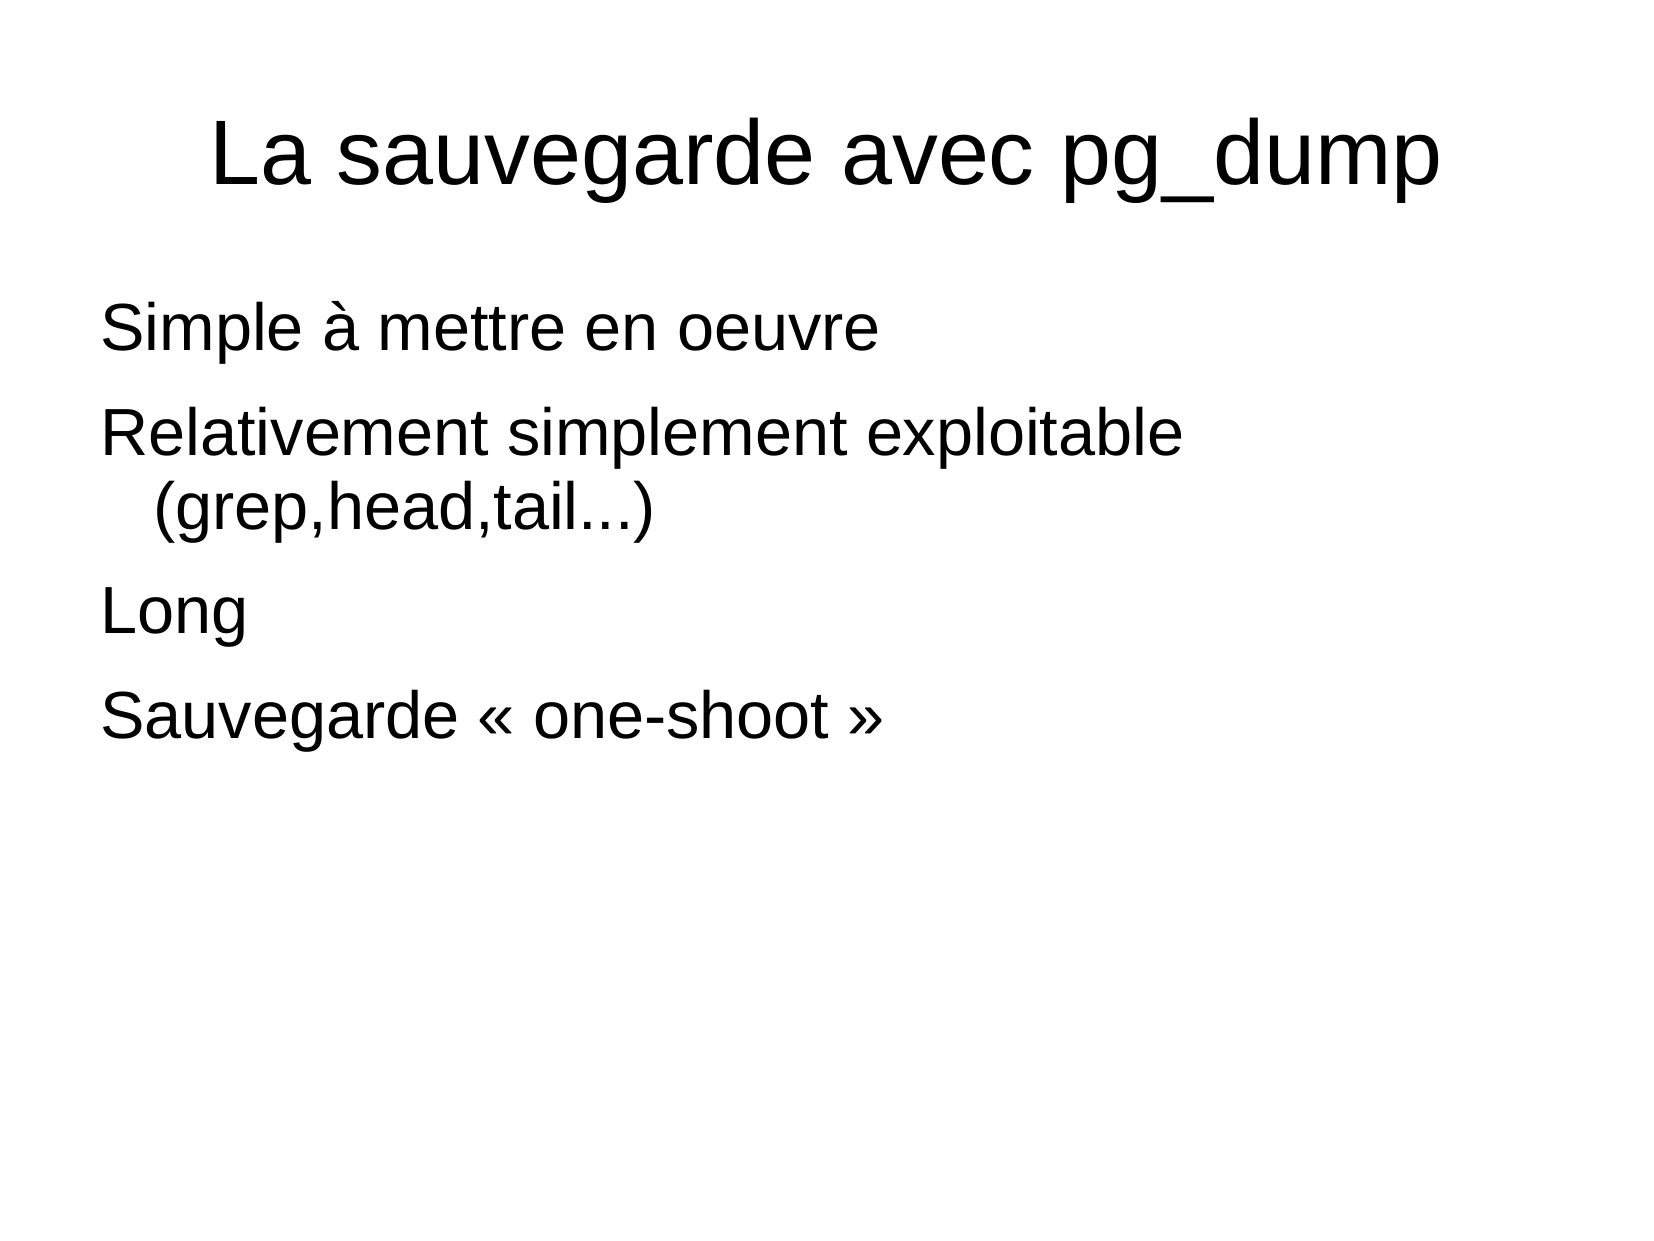

# La sauvegarde avec pg_dump
Simple à mettre en oeuvre
Relativement simplement exploitable (grep,head,tail...)
Long
Sauvegarde « one-shoot »